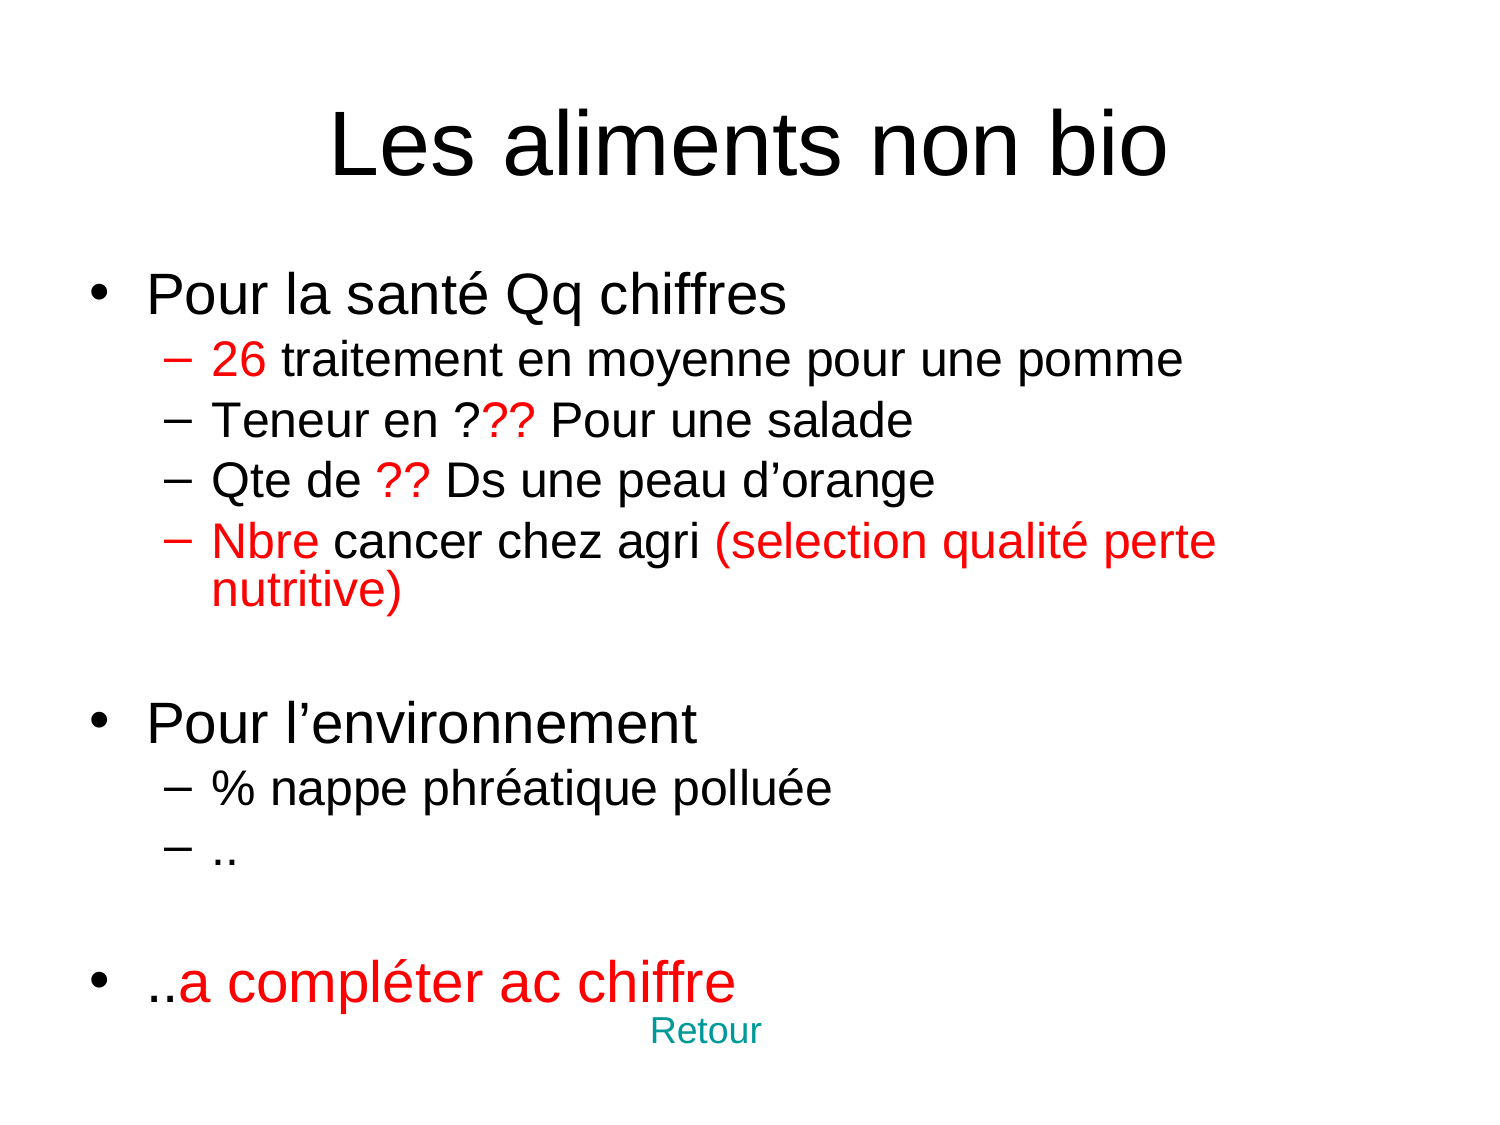

# Les aliments non bio
Pour la santé Qq chiffres
26 traitement en moyenne pour une pomme
Teneur en ??? Pour une salade
Qte de ?? Ds une peau d’orange
Nbre cancer chez agri (selection qualité perte nutritive)
Pour l’environnement
% nappe phréatique polluée
..
..a compléter ac chiffre
Retour